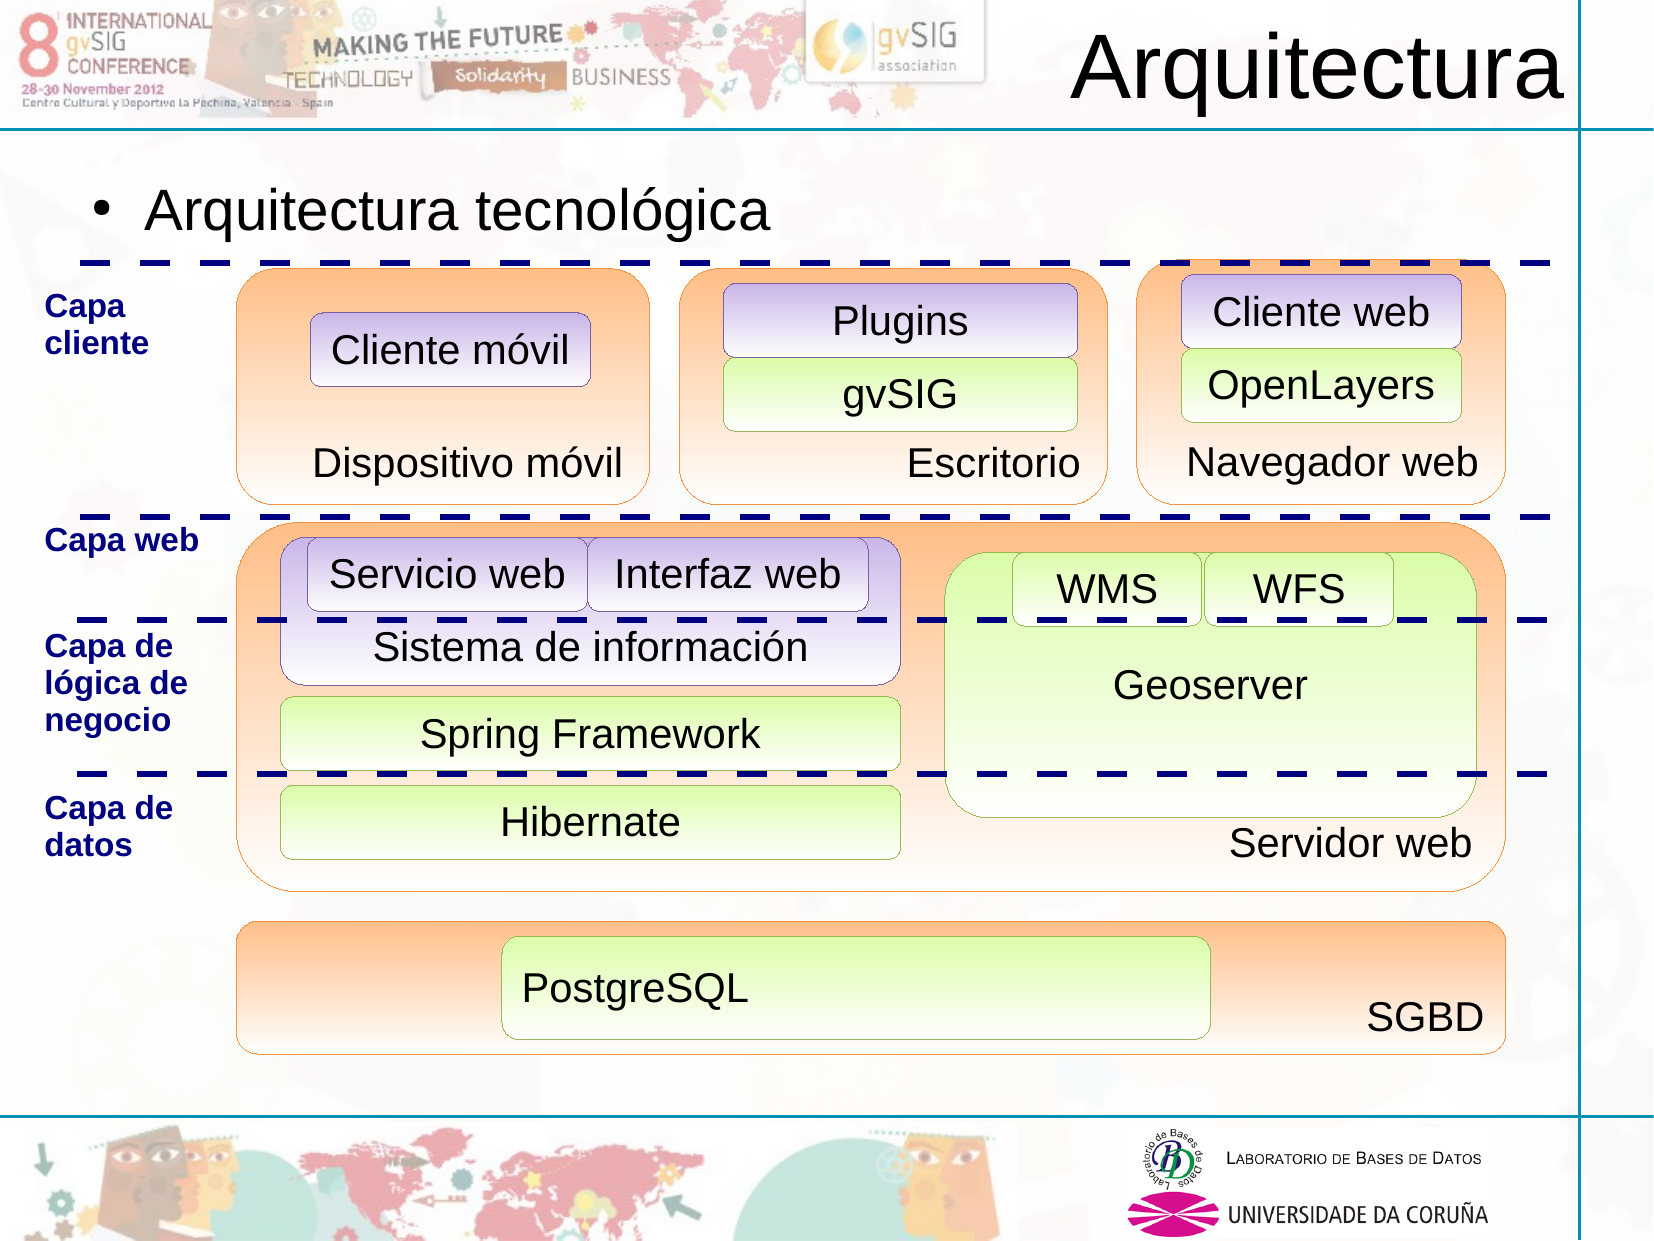

# Arquitectura
Arquitectura tecnológica
Navegador web
Cliente web
OpenLayers
Dispositivo móvil
Cliente móvil
Escritorio
Plugins
gvSIG
Capa cliente
Capa web
Servidor web
Sistema de información
Servicio web
Interfaz web
Geoserver
WMS
WFS
Capa de lógica de negocio
Spring Framework
Capa de datos
Hibernate
SGBD
PostgreSQL